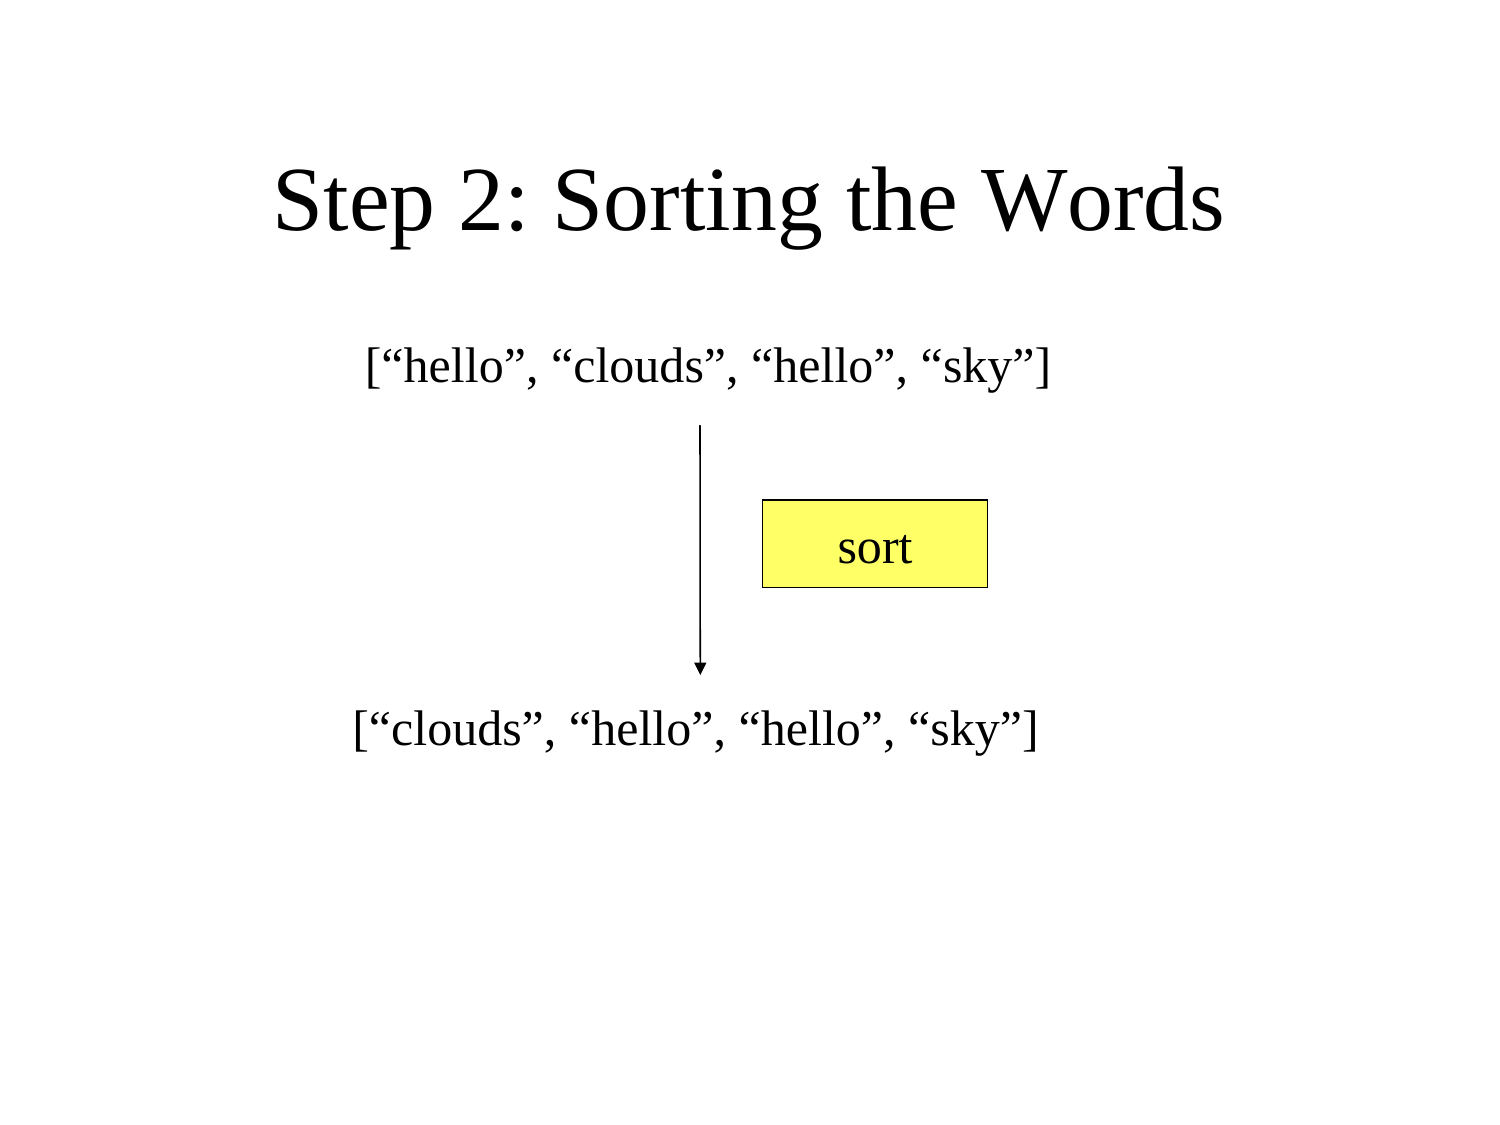

# Step 2: Sorting the Words
[“hello”, “clouds”, “hello”, “sky”]
sort
[“clouds”, “hello”, “hello”, “sky”]